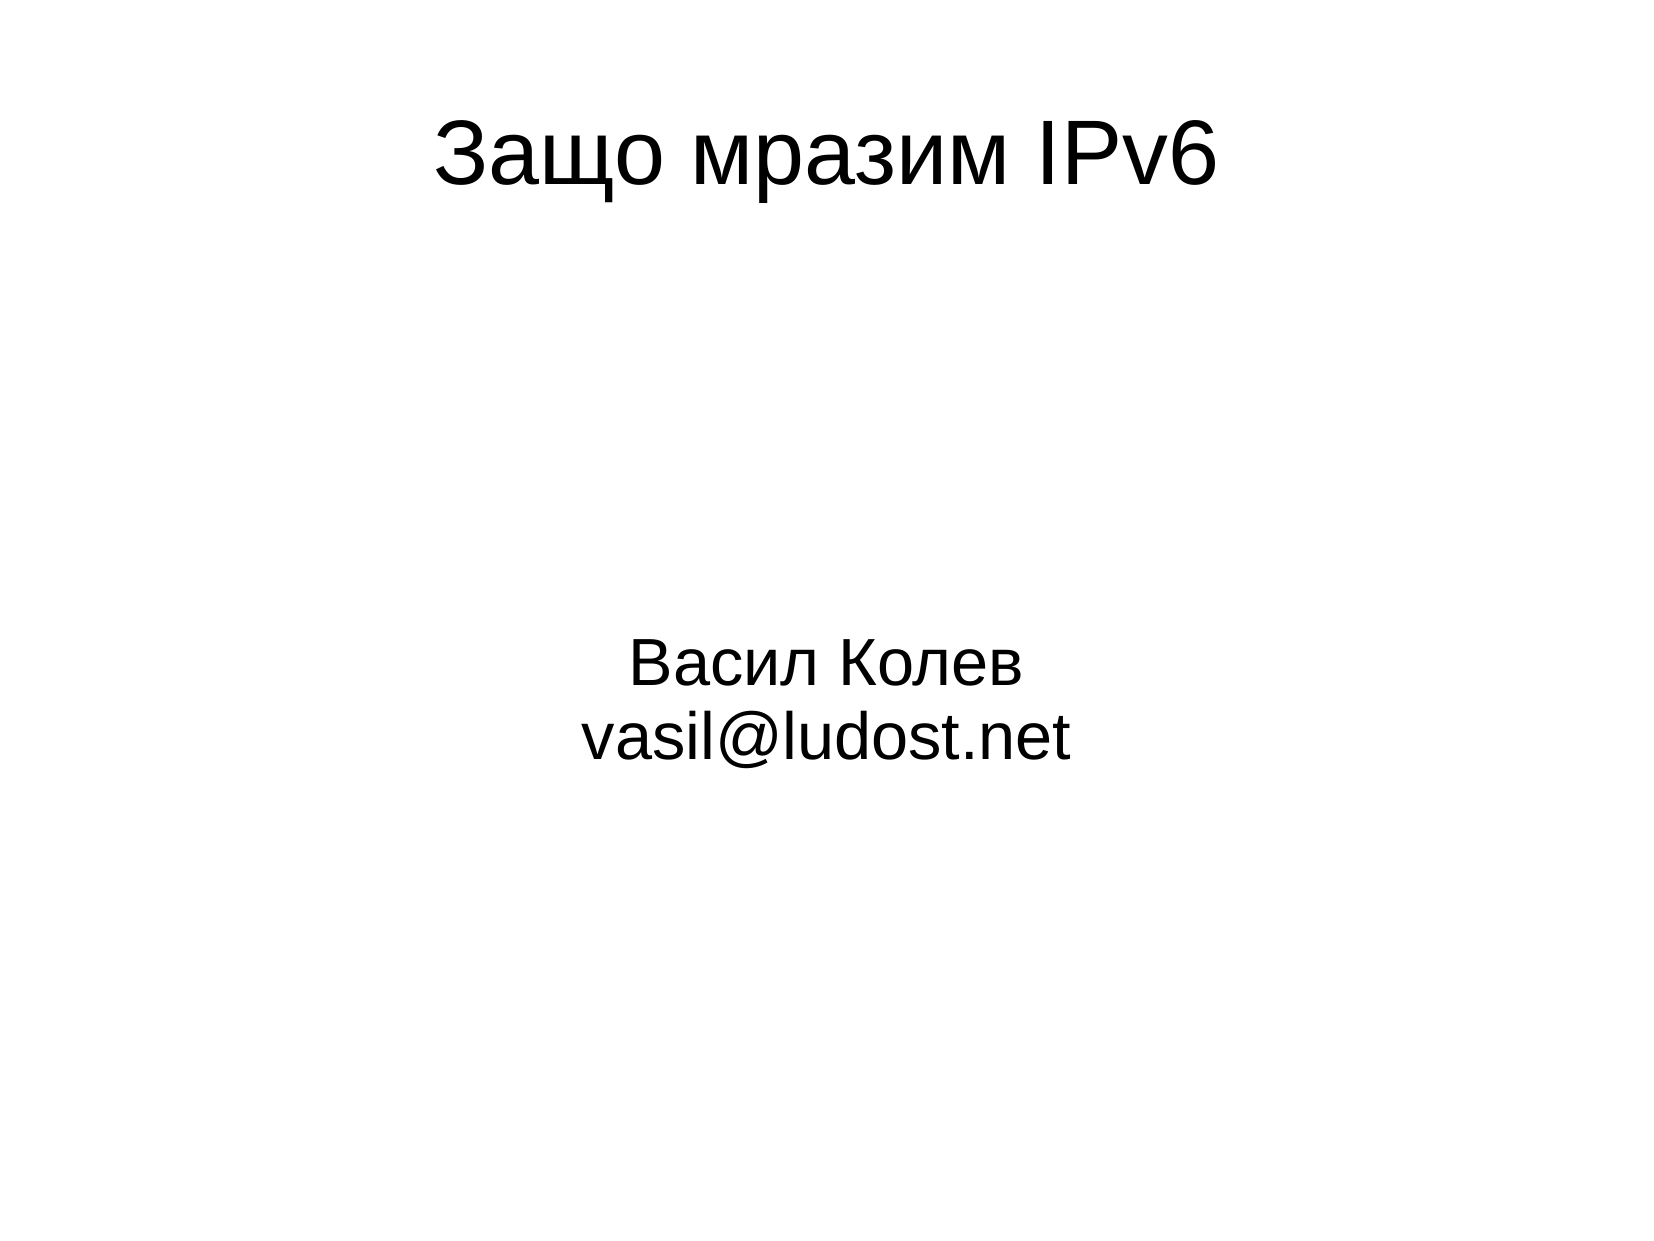

# Защо мразим IPv6
Васил Колев
vasil@ludost.net